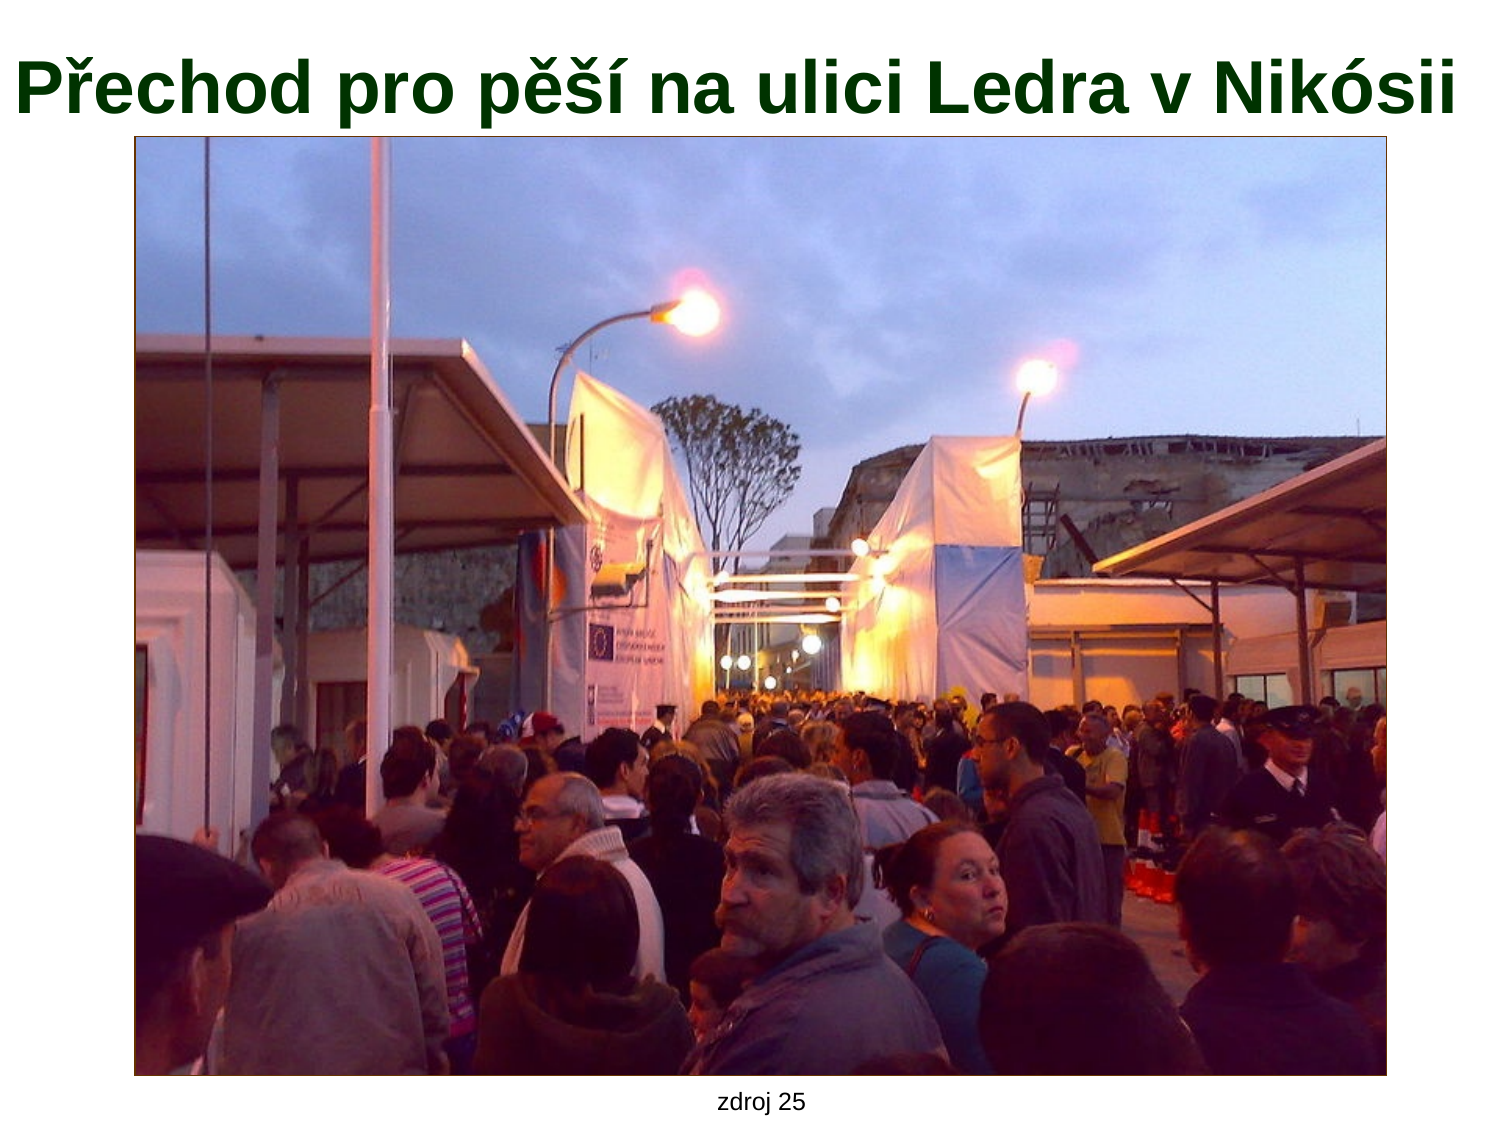

Přechod pro pěší na ulici Ledra v Nikósii
zdroj 25